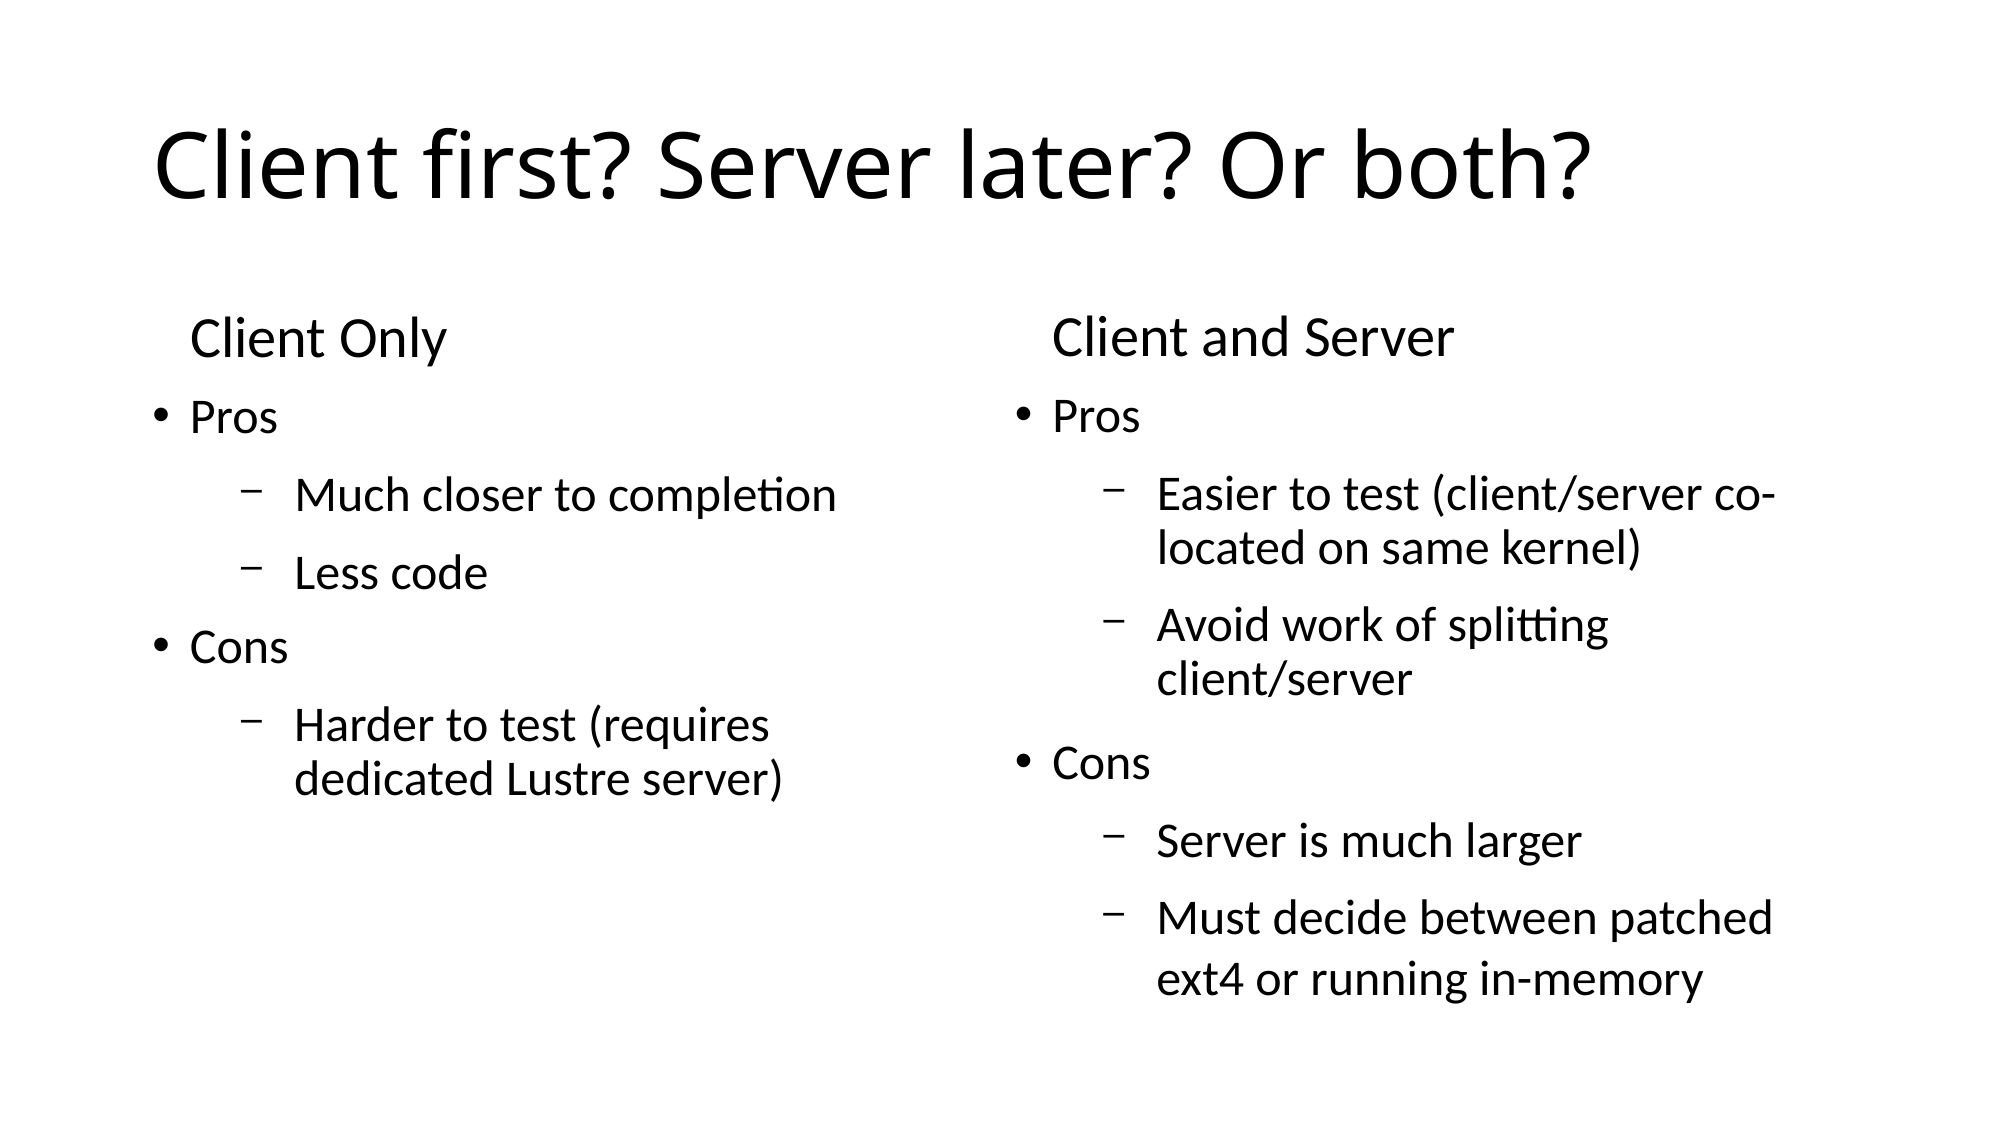

# Client first? Server later? Or both?
Client and Server
Pros
Easier to test (client/server co-located on same kernel)
Avoid work of splitting client/server
Cons
Server is much larger
Must decide between patched ext4 or running in-memory
Client Only
Pros
Much closer to completion
Less code
Cons
Harder to test (requires dedicated Lustre server)